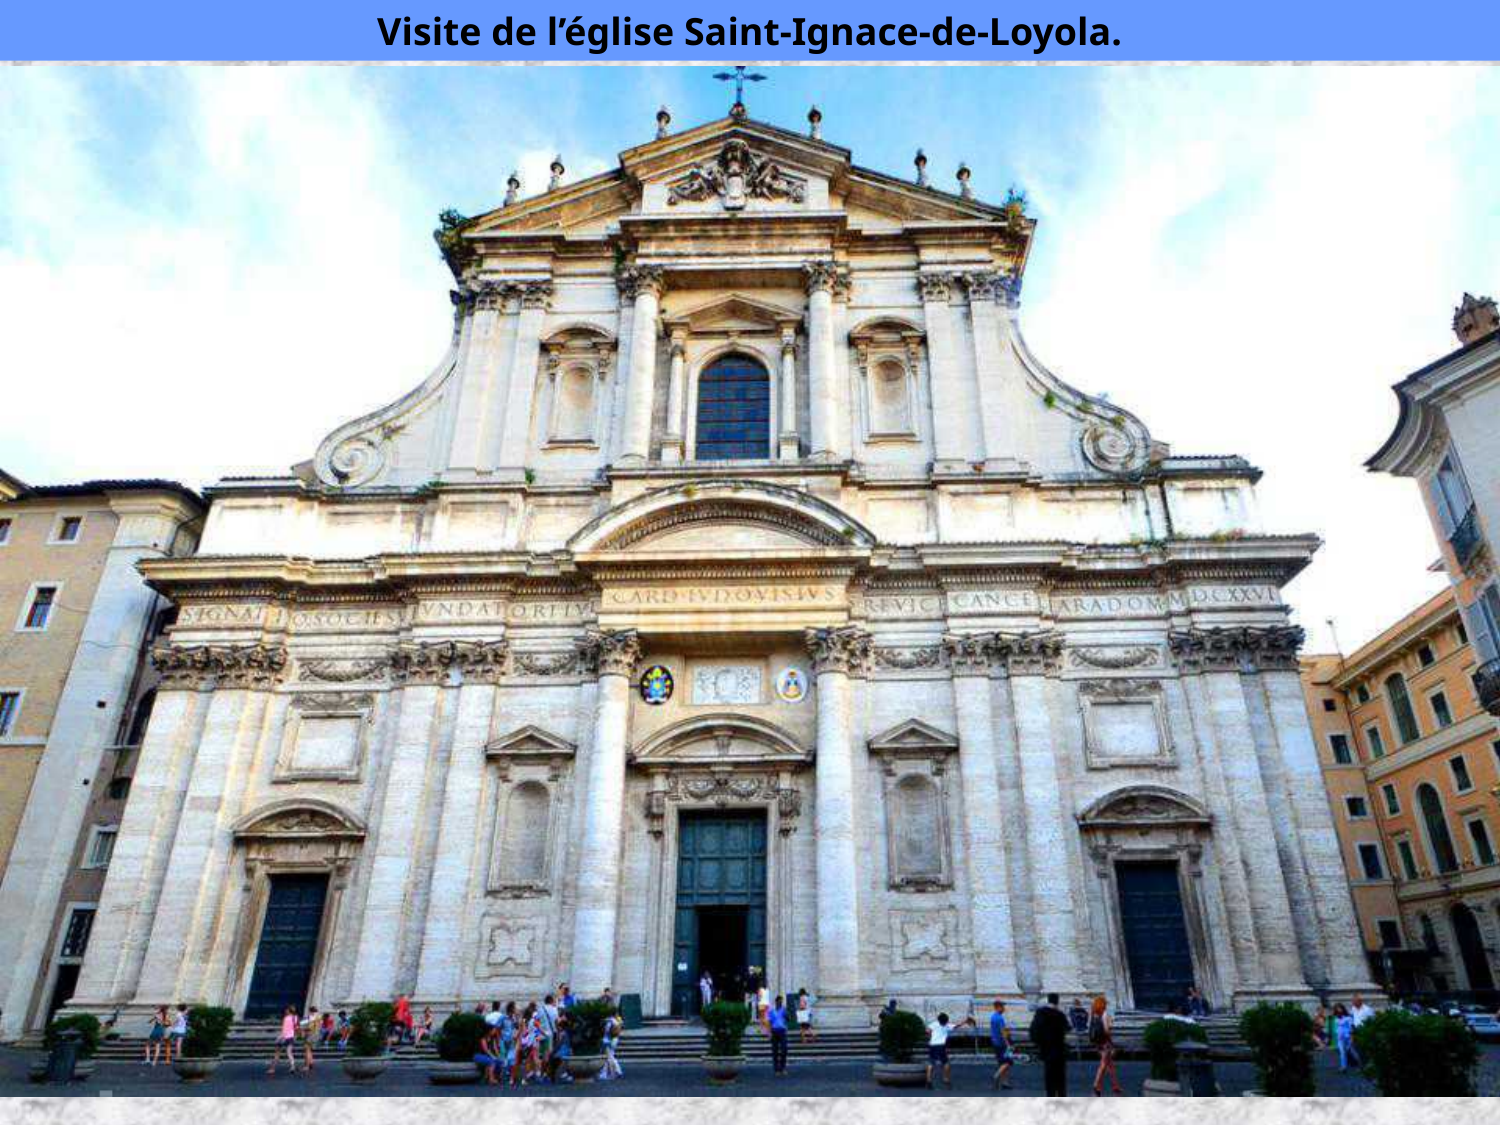

Visite de l’église Saint-Ignace-de-Loyola.
 Façade de l’église de Loyola